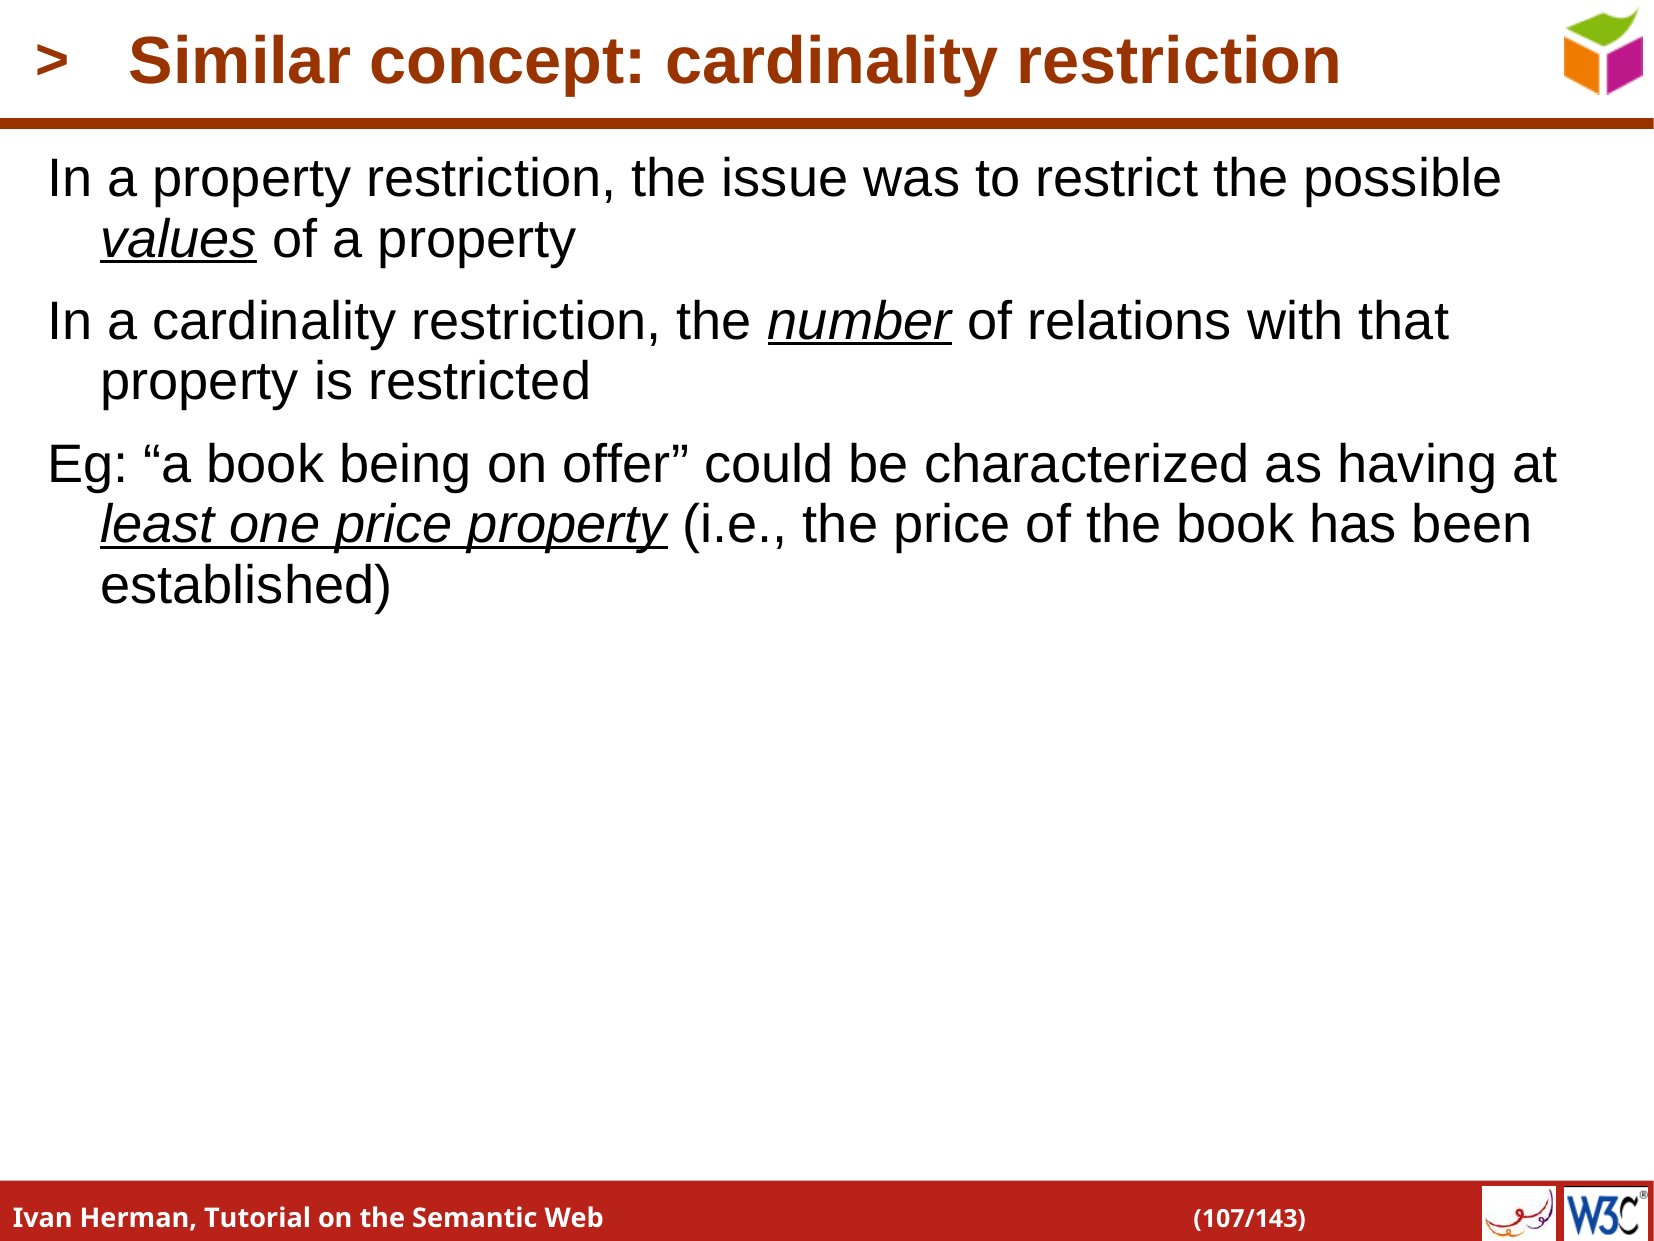

# Similar concept: cardinality restriction
In a property restriction, the issue was to restrict the possible values of a property
In a cardinality restriction, the number of relations with that property is restricted
Eg: “a book being on offer” could be characterized as having at least one price property (i.e., the price of the book has been established)